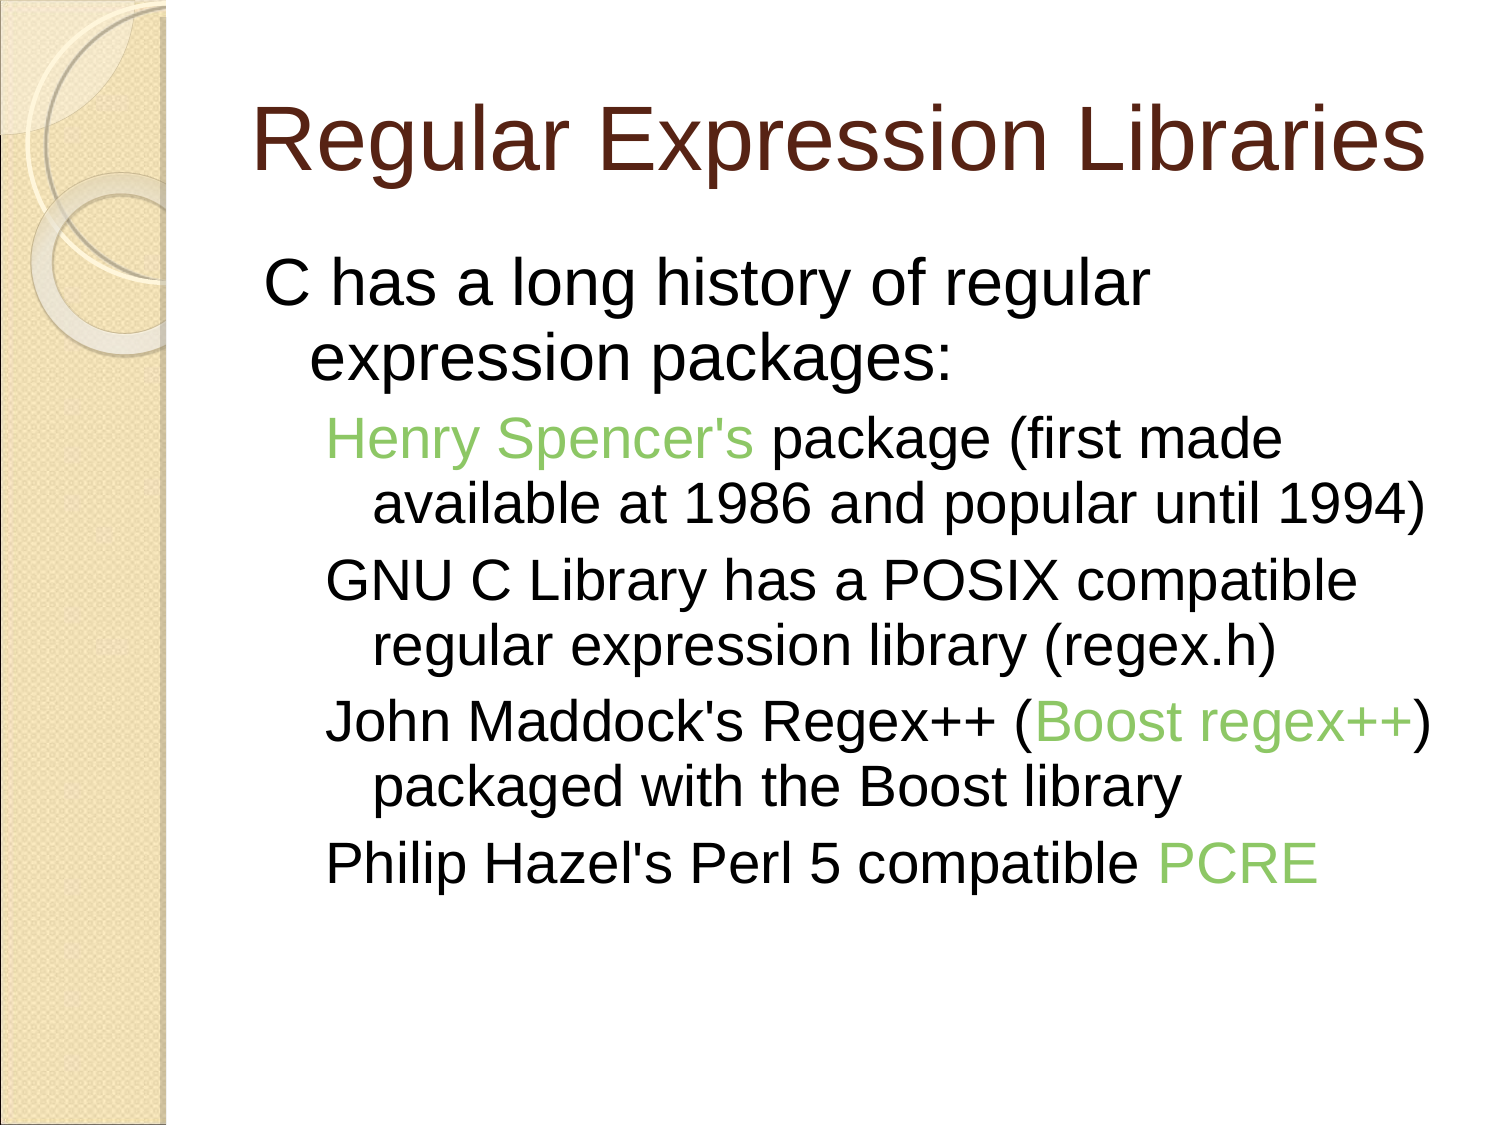

# Regular Expression Libraries
C has a long history of regular expression packages:
Henry Spencer's package (first made available at 1986 and popular until 1994)
GNU C Library has a POSIX compatible regular expression library (regex.h)
John Maddock's Regex++ (Boost regex++) packaged with the Boost library
Philip Hazel's Perl 5 compatible PCRE